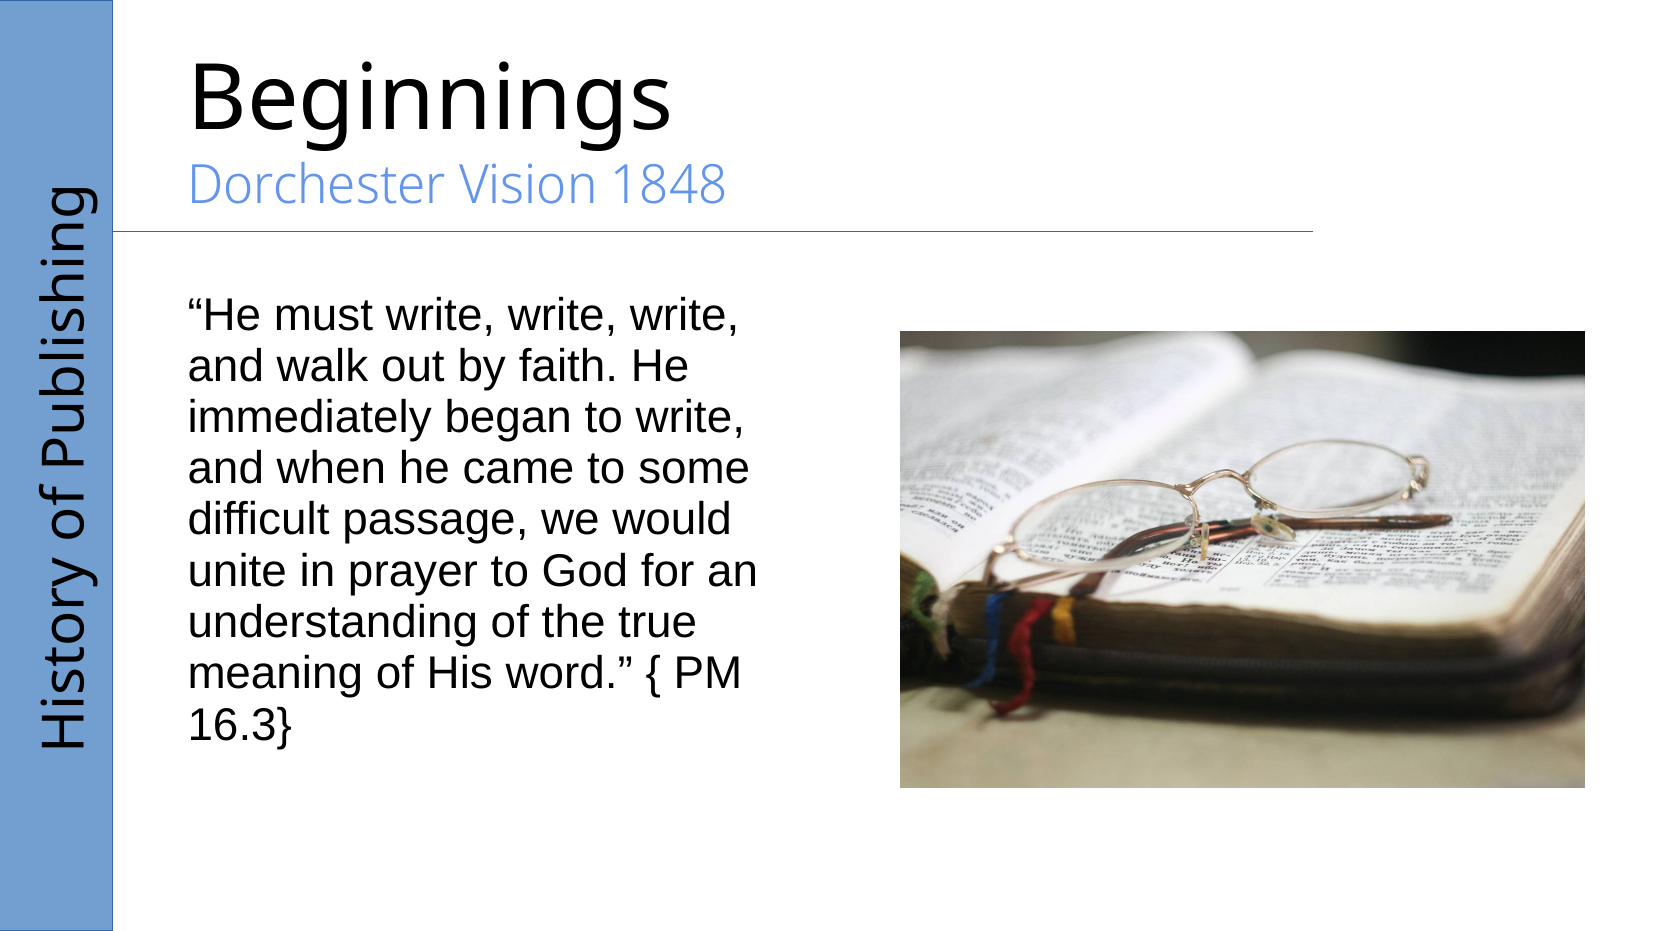

# Beginnings
Dorchester Vision 1848
“He must write, write, write, and walk out by faith. He immediately began to write, and when he came to some difficult passage, we would unite in prayer to God for an understanding of the true meaning of His word.” { PM 16.3}
History of Publishing